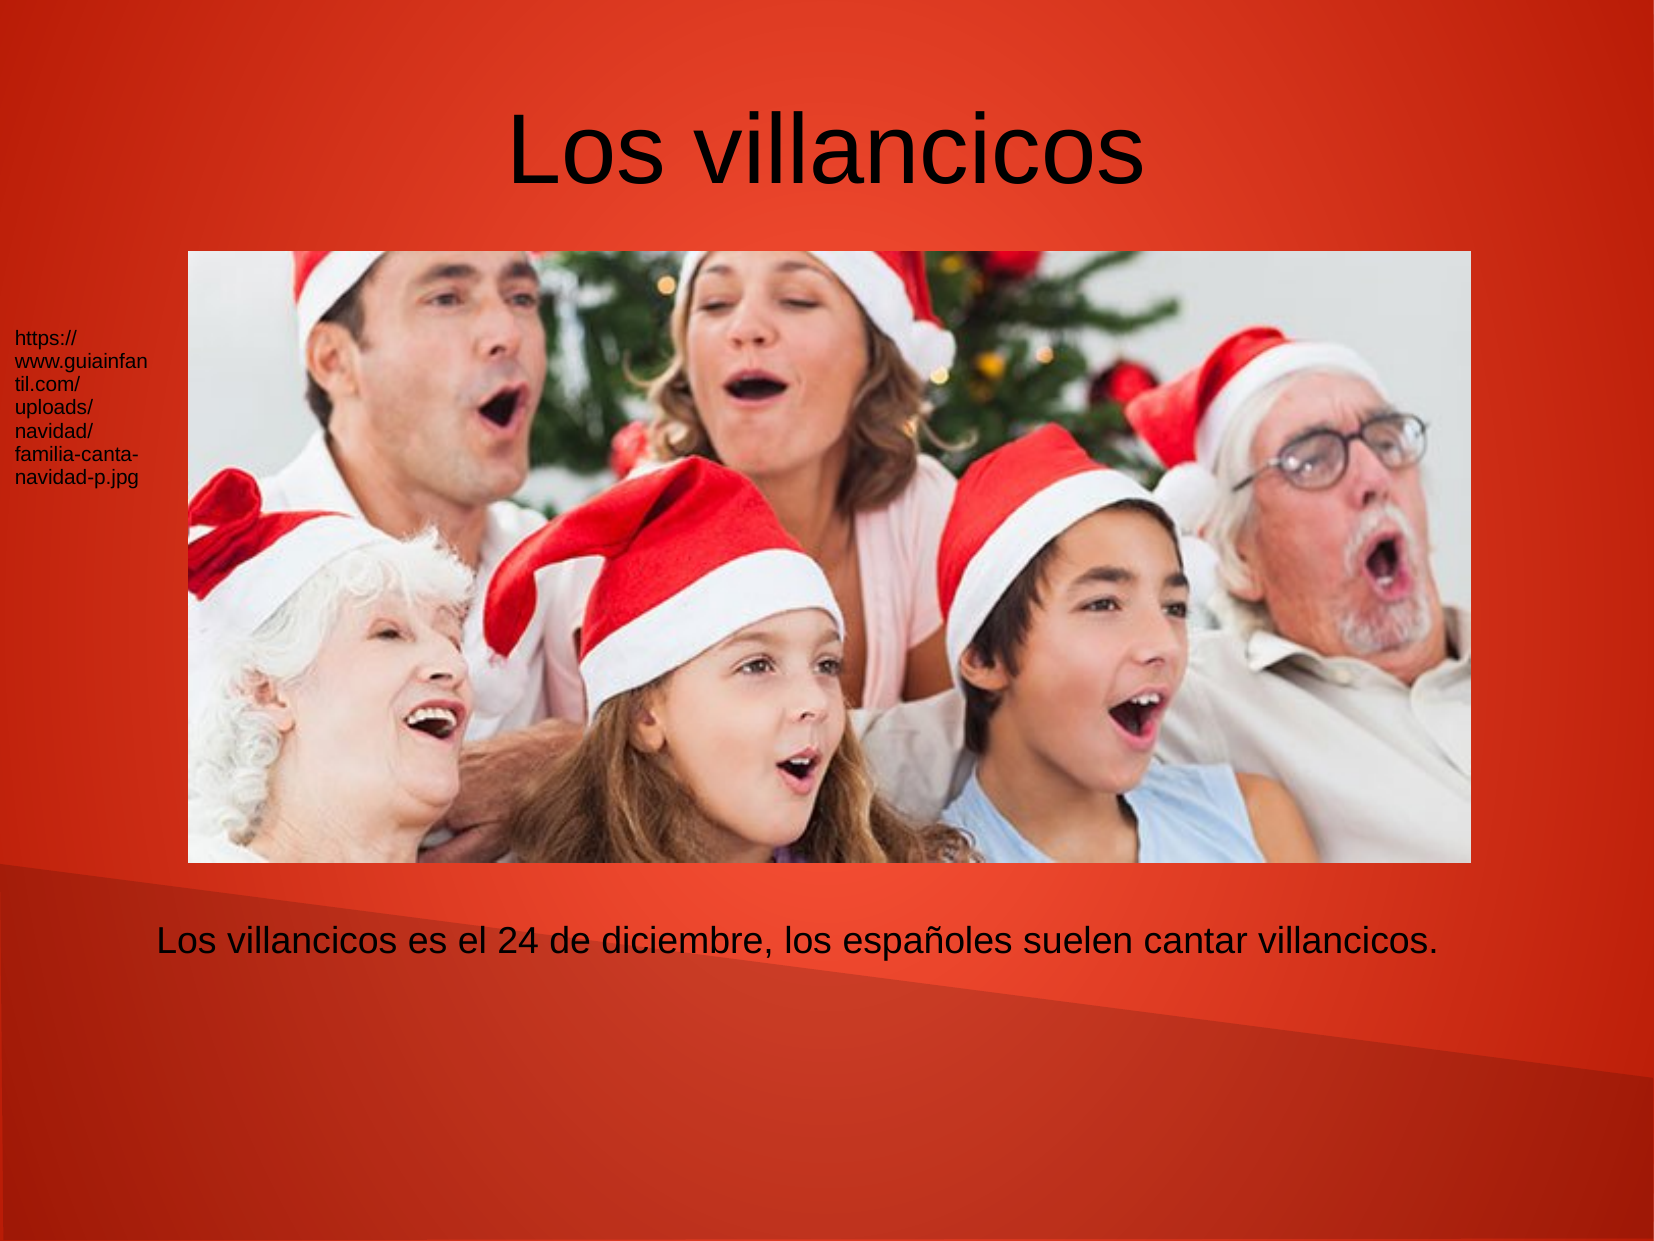

# Los villancicos
https://www.guiainfantil.com/uploads/navidad/familia-canta-navidad-p.jpg
Los villancicos es el 24 de diciembre, los españoles suelen cantar villancicos.